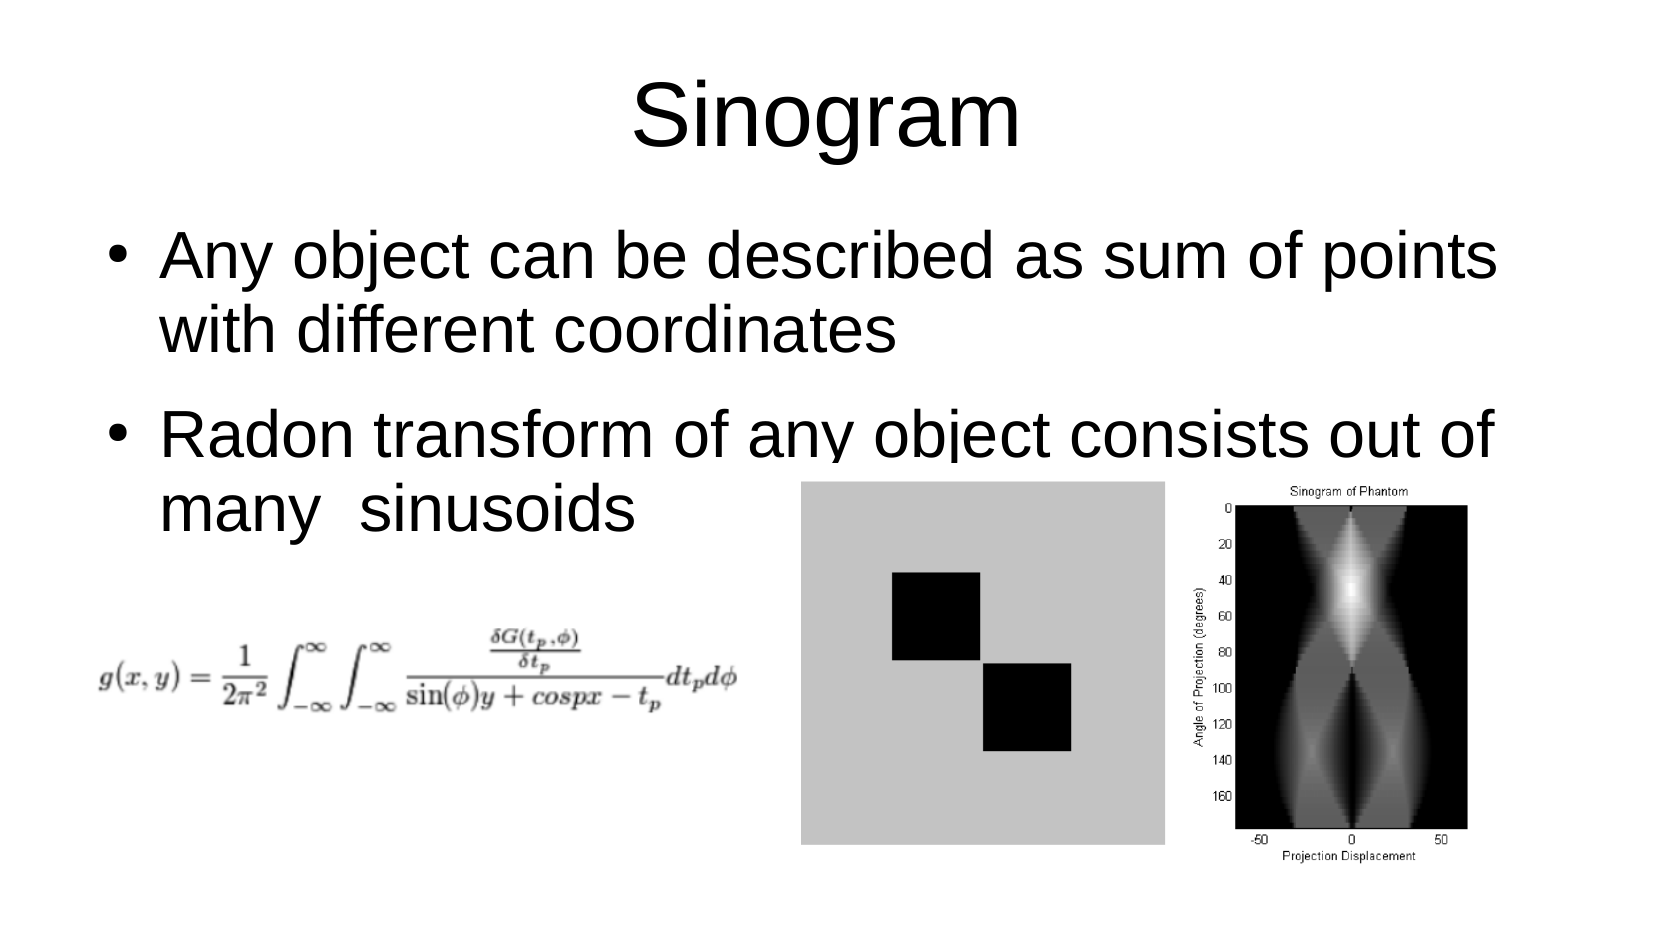

# Sinogram
Any object can be described as sum of points with different coordinates
Radon transform of any object consists out of many sinusoids